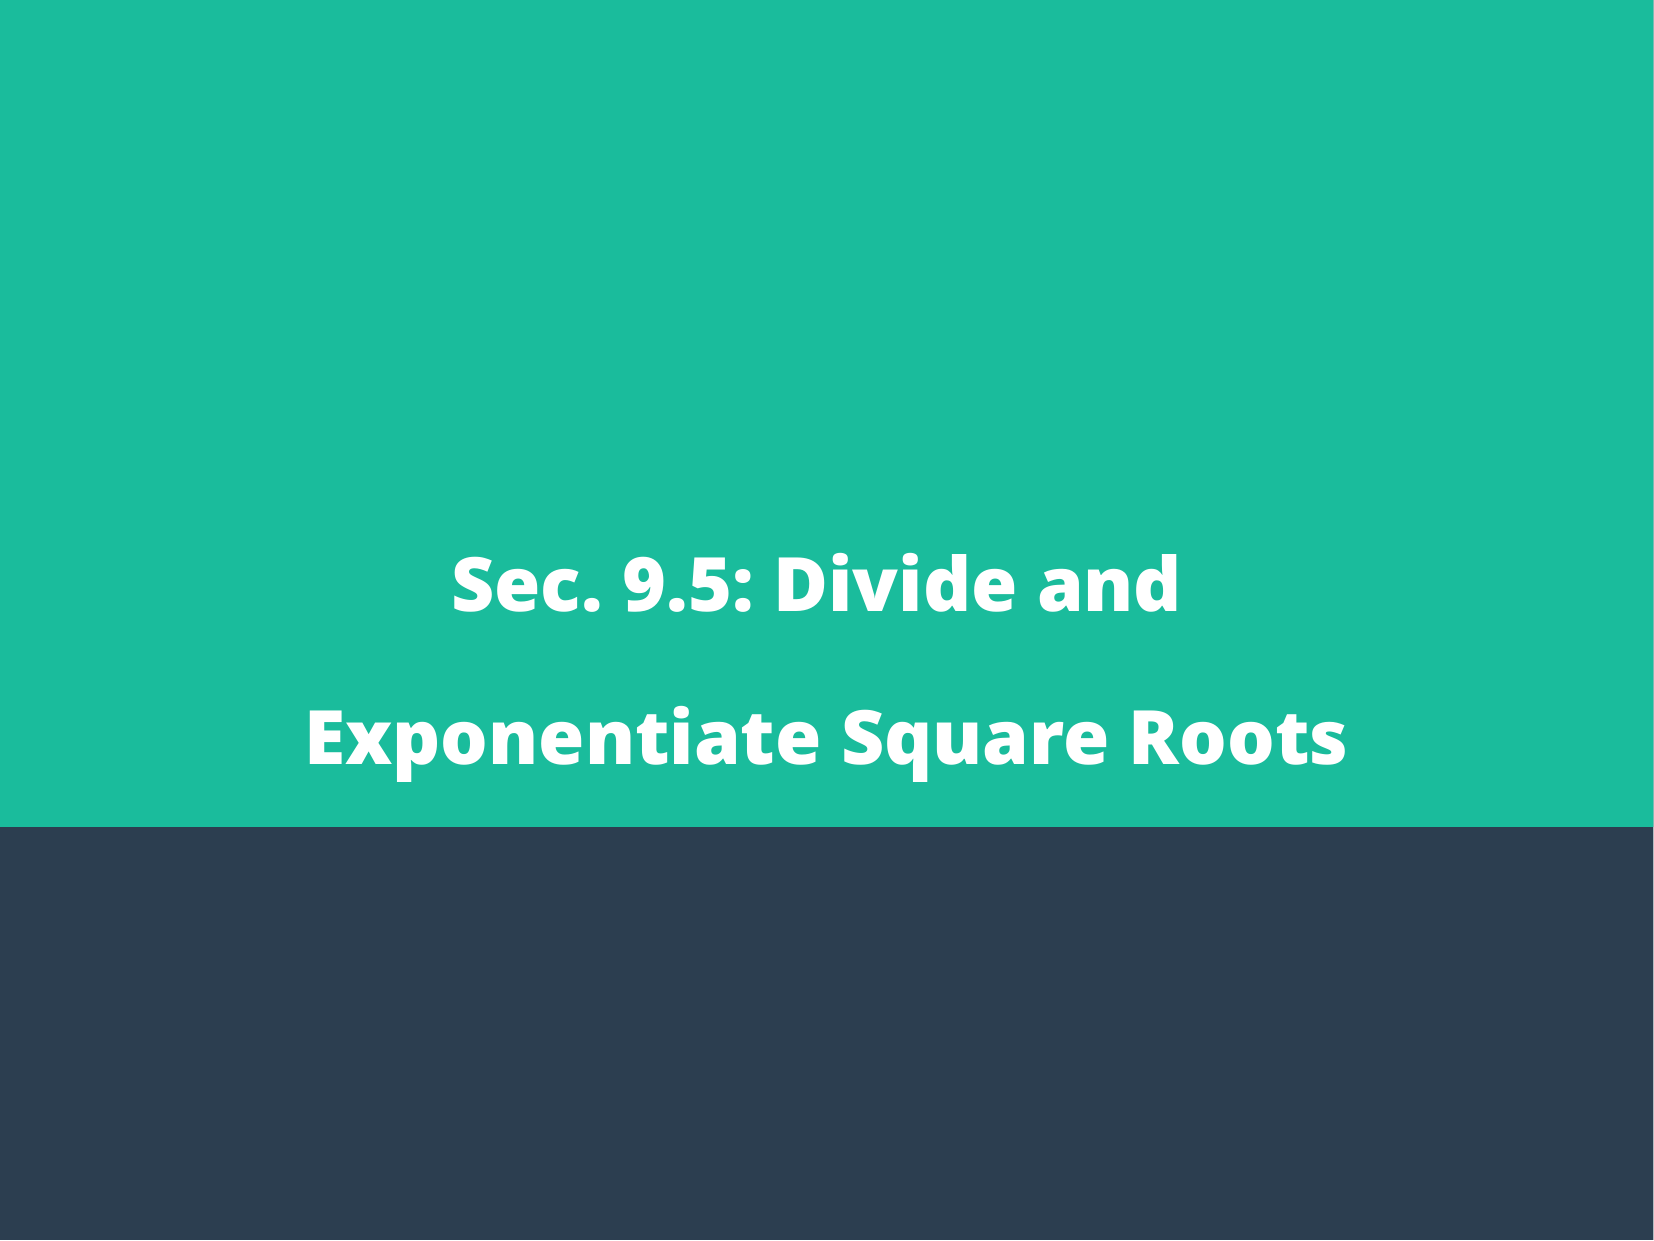

# Sec. 9.5: Divide and Exponentiate Square Roots